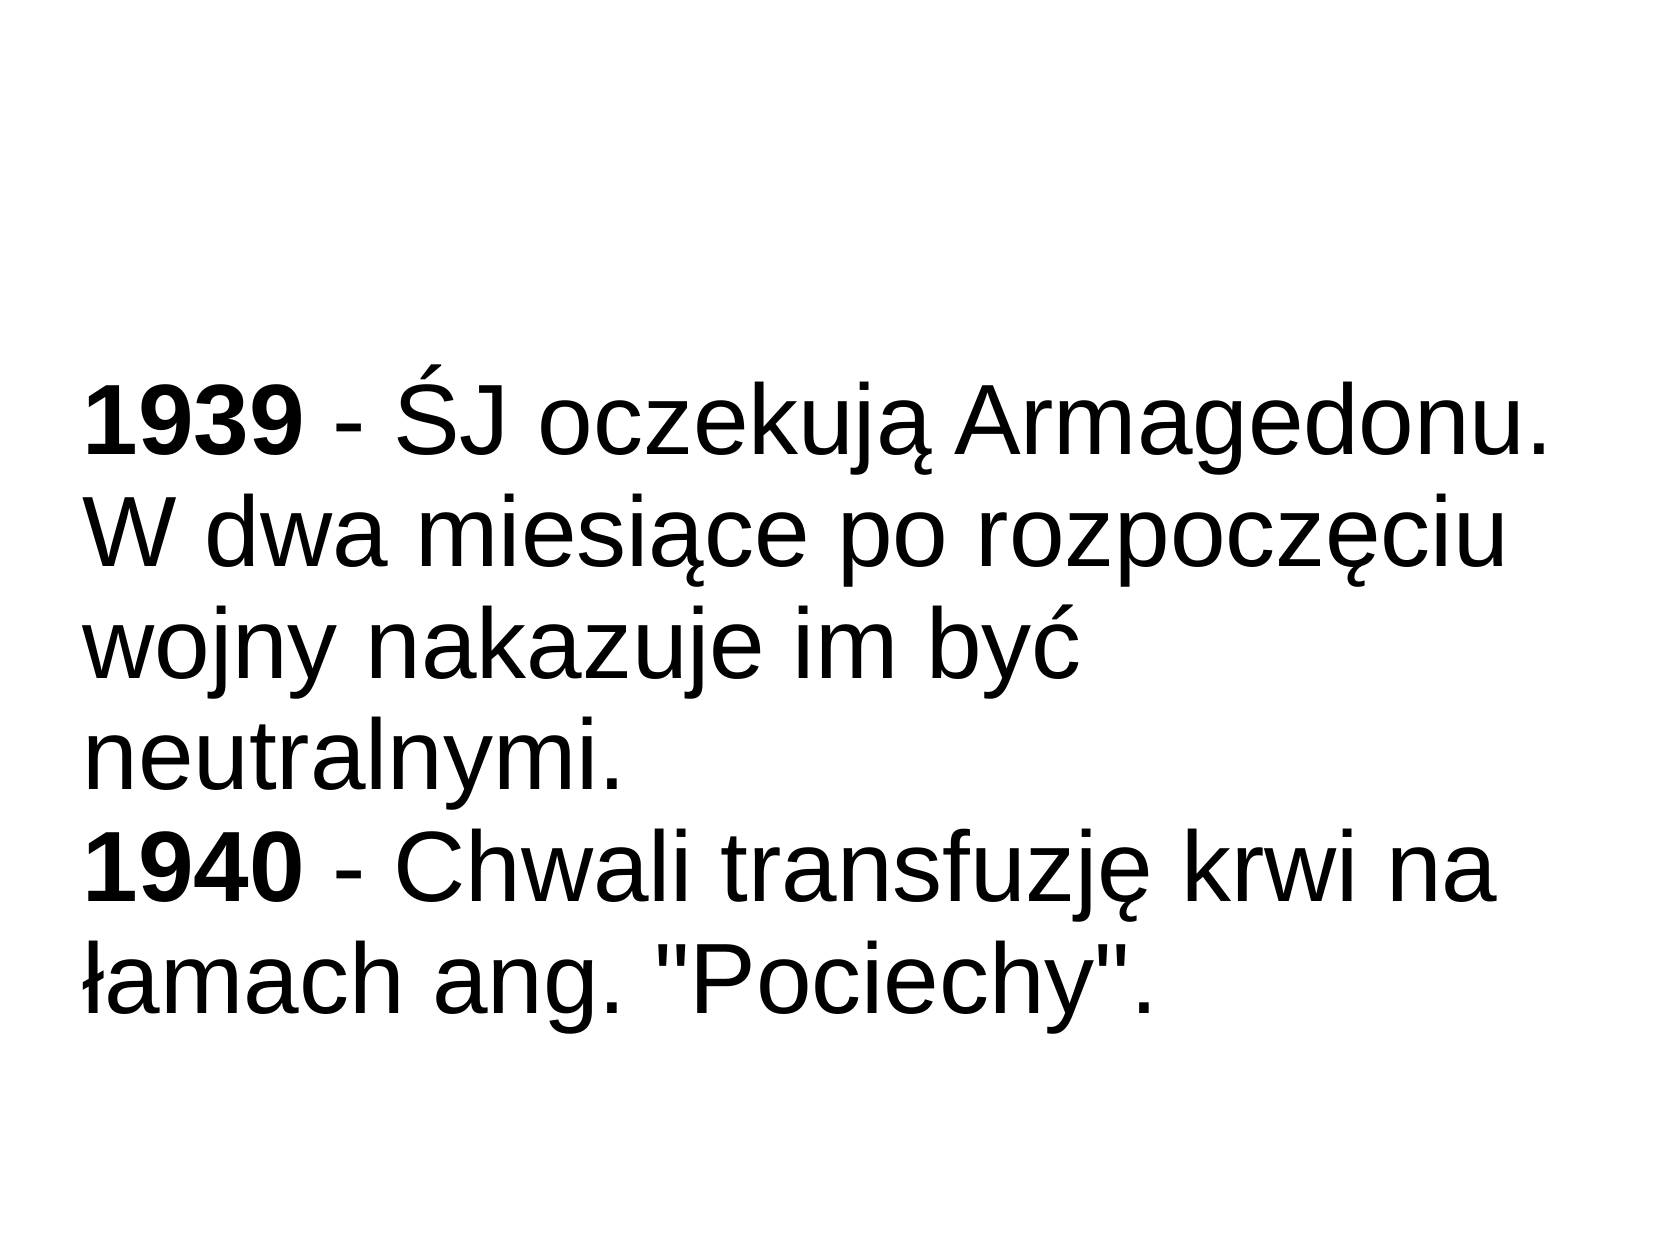

#
1939 - ŚJ oczekują Armagedonu. W dwa miesiące po rozpoczęciu wojny nakazuje im być neutralnymi.
1940 - Chwali transfuzję krwi na łamach ang. "Pociechy".